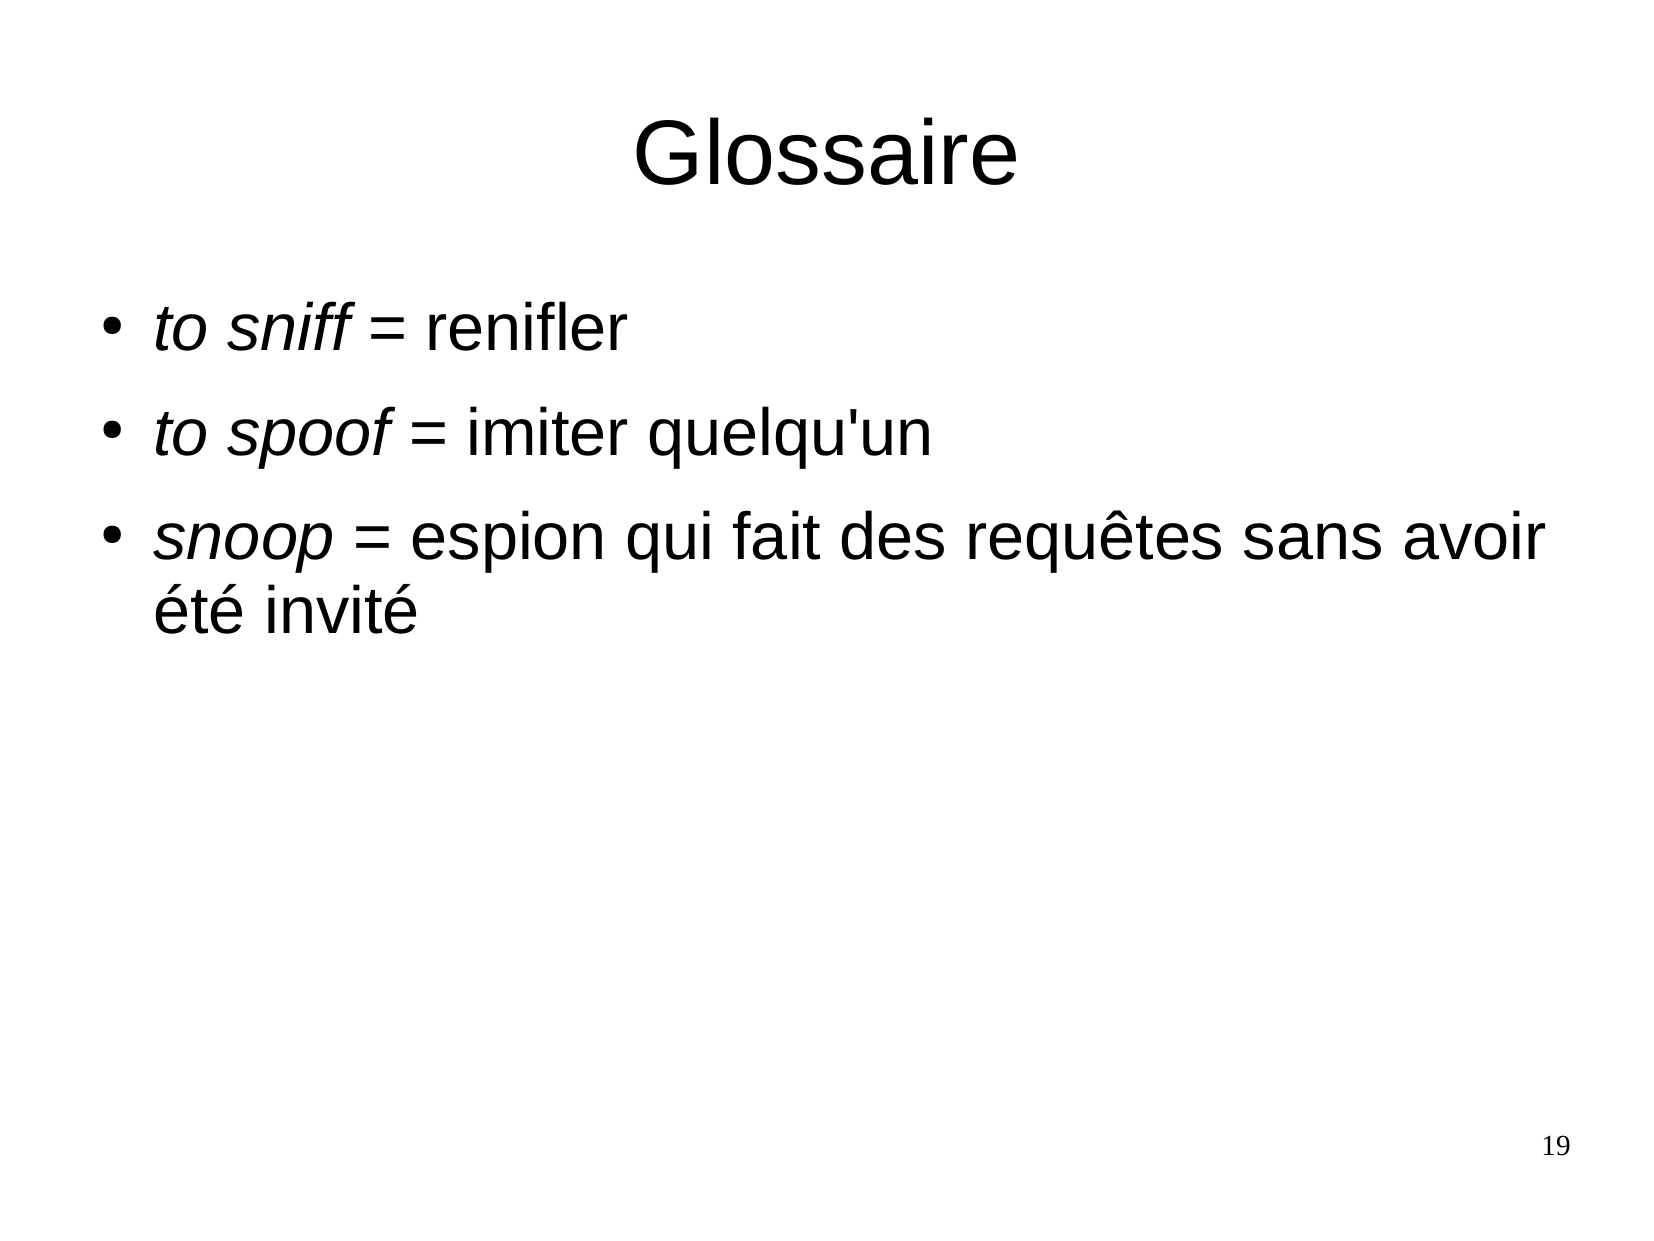

# Glossaire
to sniff = renifler
to spoof = imiter quelqu'un
snoop = espion qui fait des requêtes sans avoir été invité
19